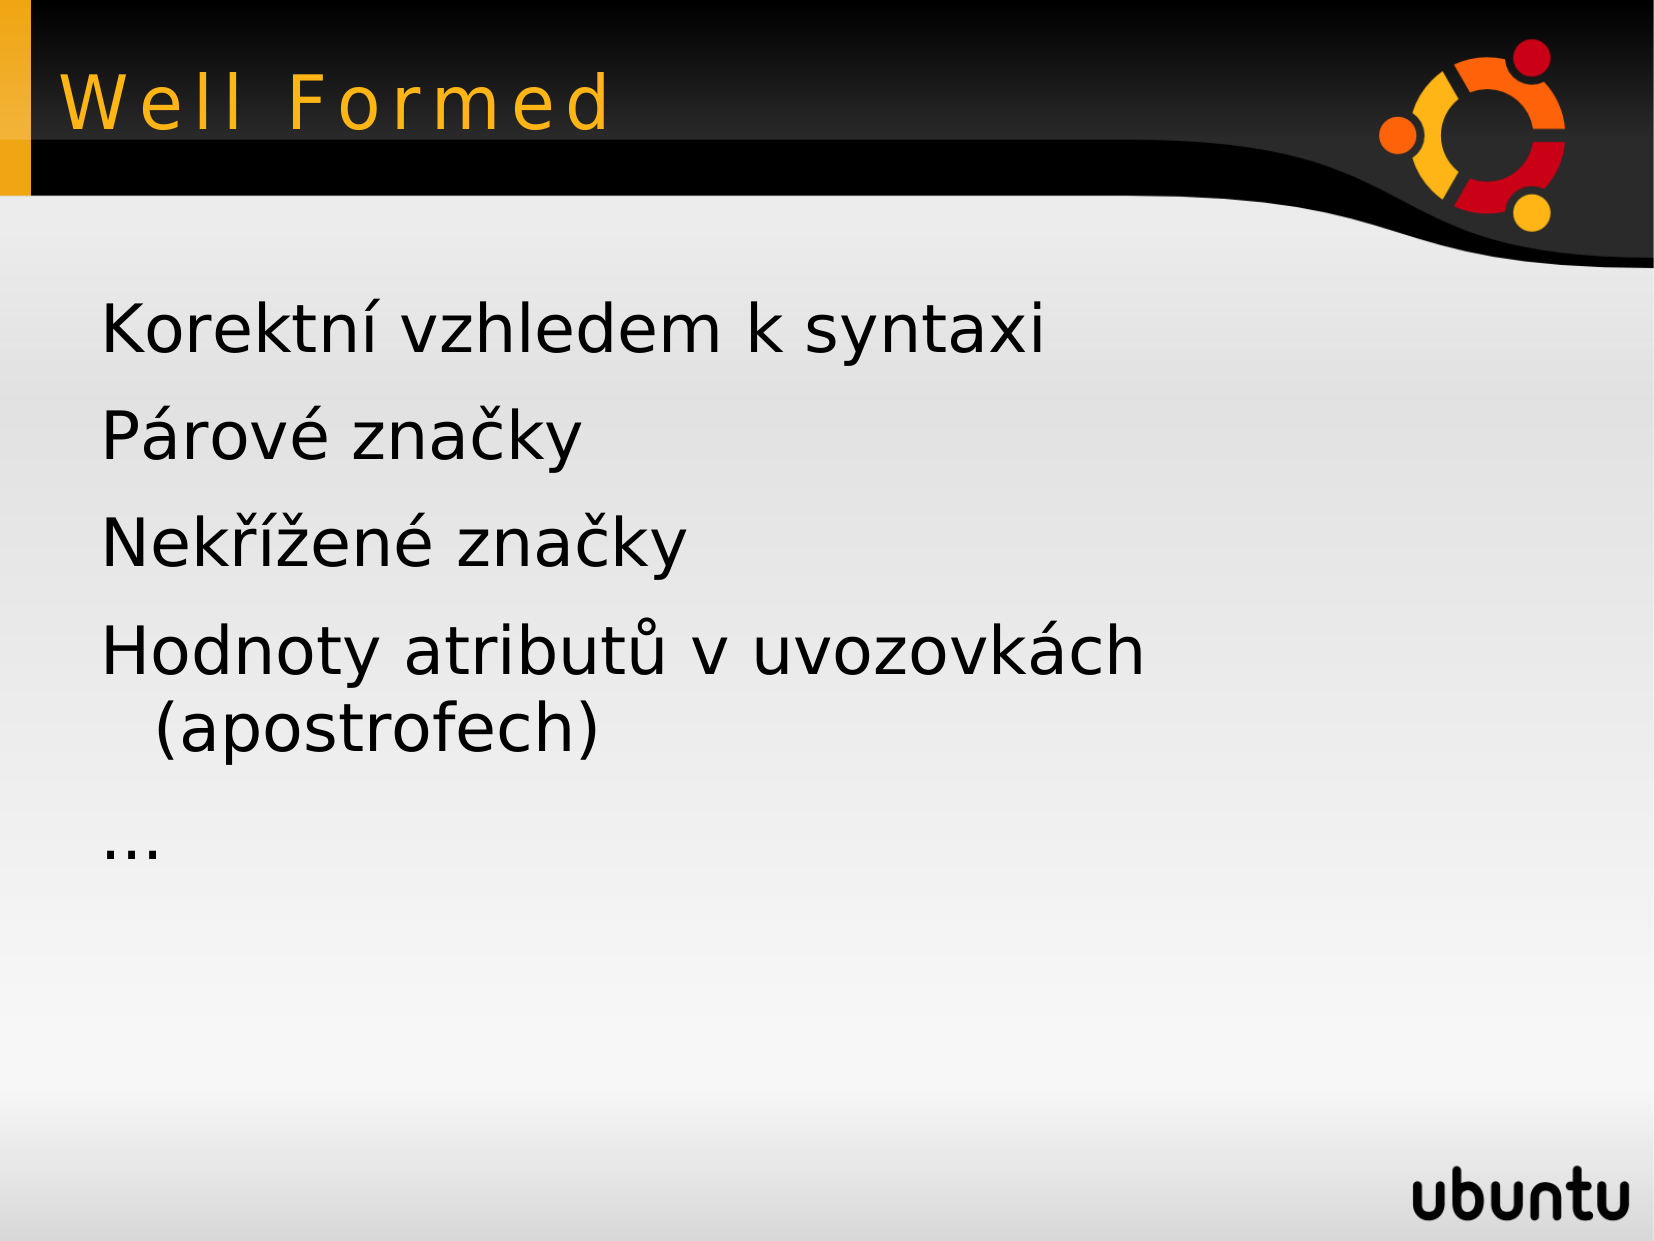

# Well Formed
Korektní vzhledem k syntaxi
Párové značky
Nekřížené značky
Hodnoty atributů v uvozovkách (apostrofech)
...